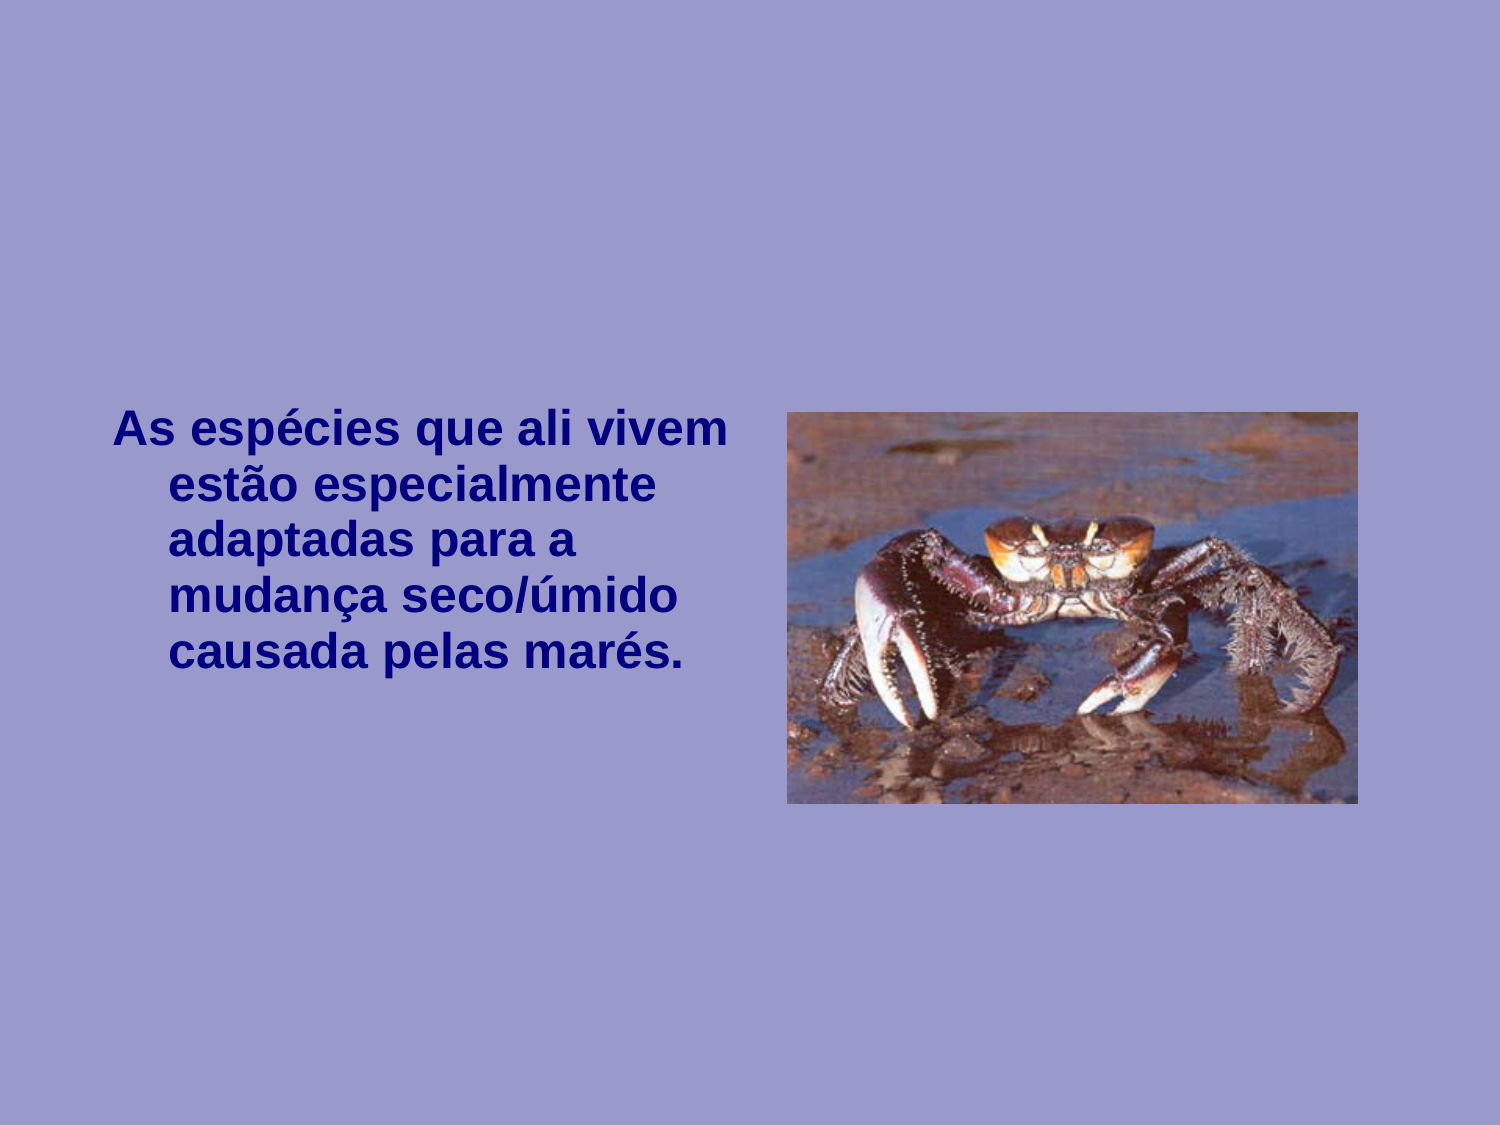

#
As espécies que ali vivem estão especialmente adaptadas para a mudança seco/úmido causada pelas marés.